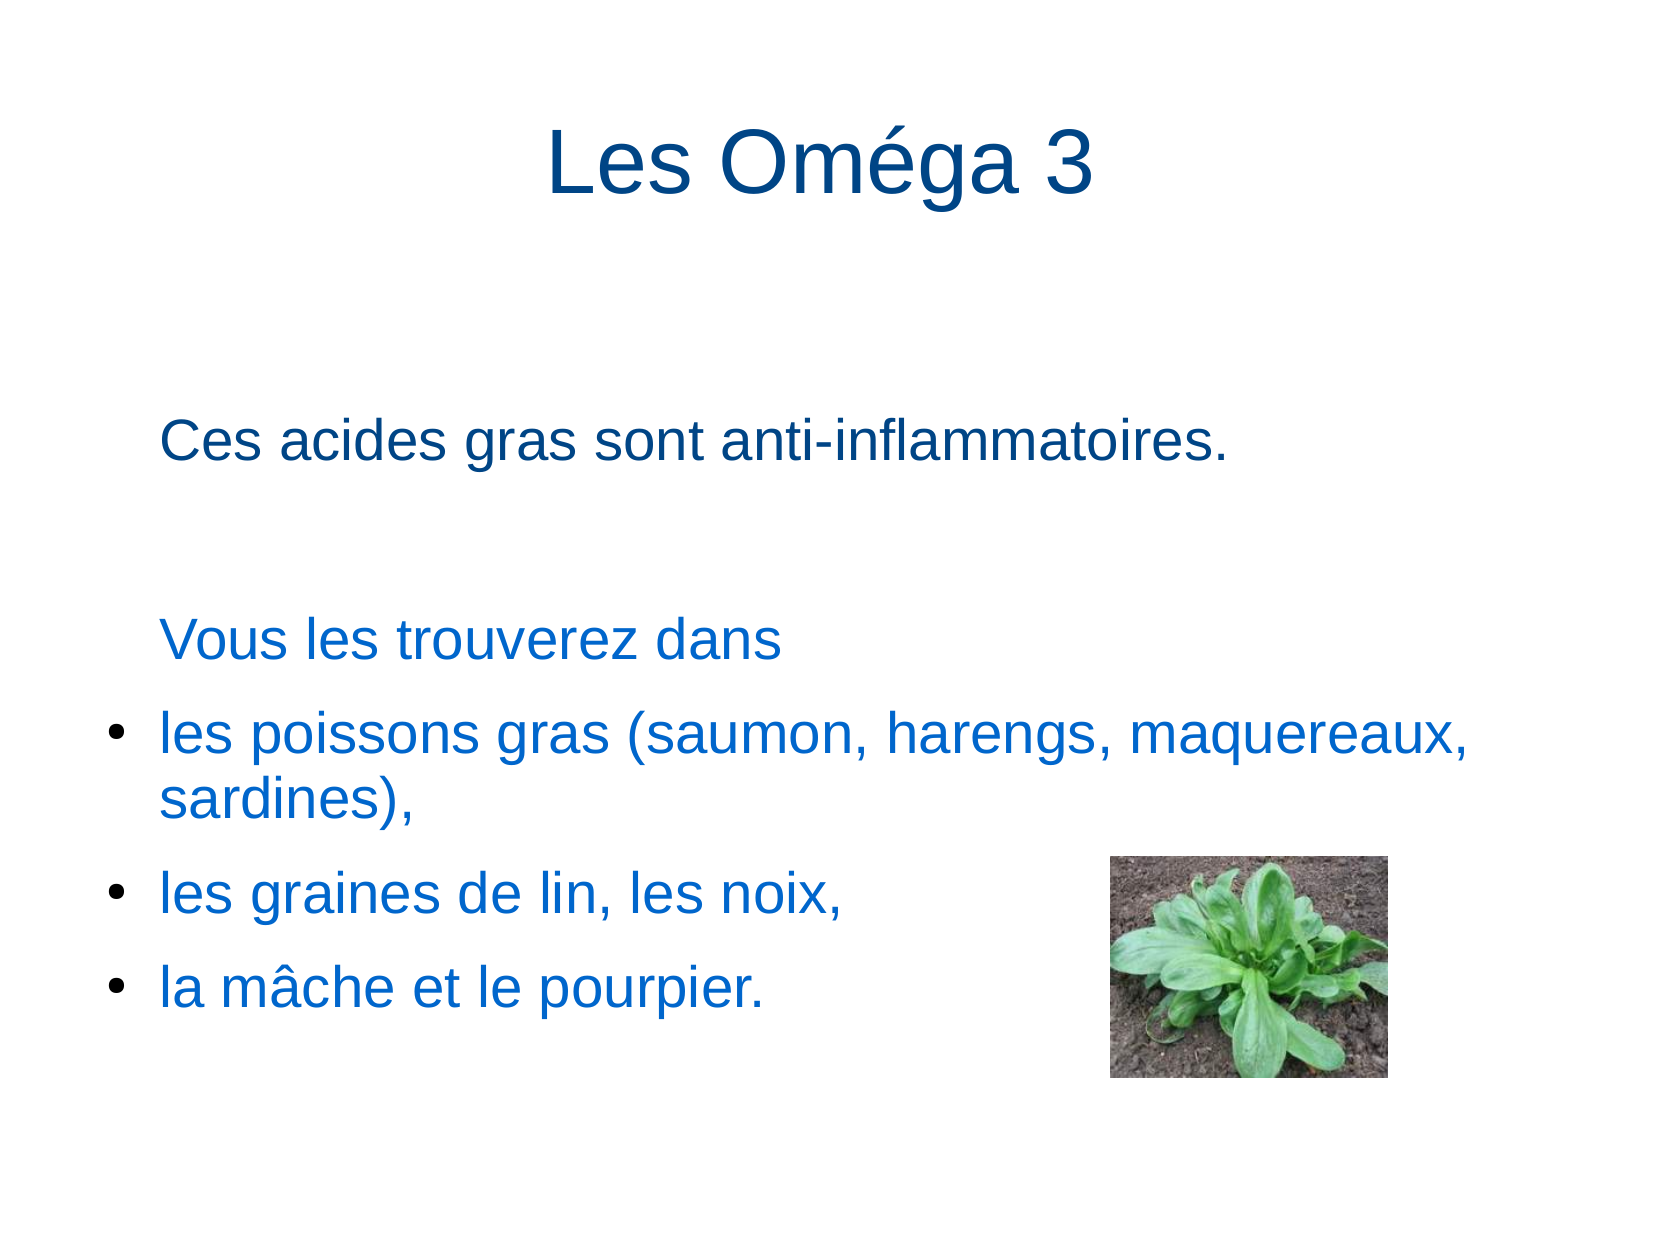

# Les Oméga 3
Ces acides gras sont anti-inflammatoires.
Vous les trouverez dans
les poissons gras (saumon, harengs, maquereaux, sardines),
les graines de lin, les noix,
la mâche et le pourpier.